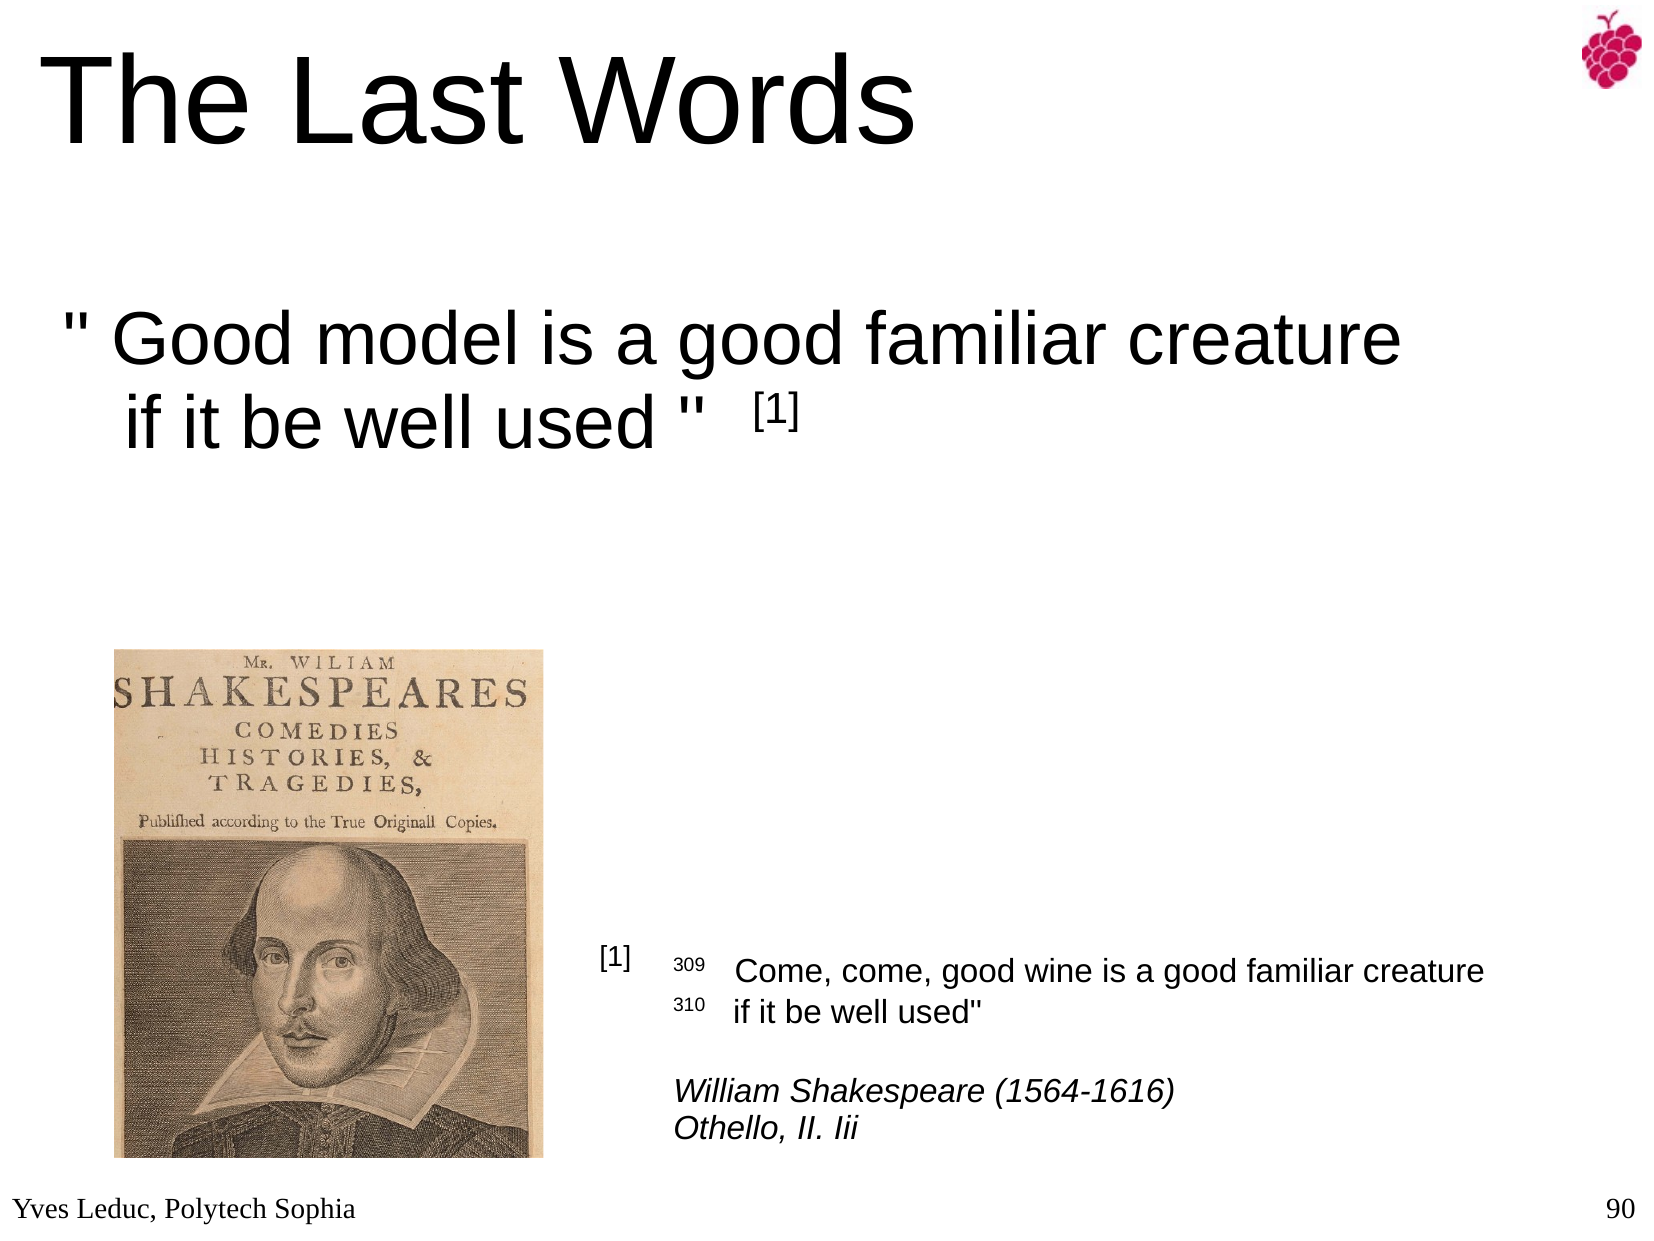

The Last Words
'' Good model is a good familiar creature
 if it be well used '' [1]
[1] 	309 Come, come, good wine is a good familiar creature
 	310 if it be well used''
 William Shakespeare (1564-1616)
 Othello, II. Iii
Yves Leduc, Polytech Sophia
90